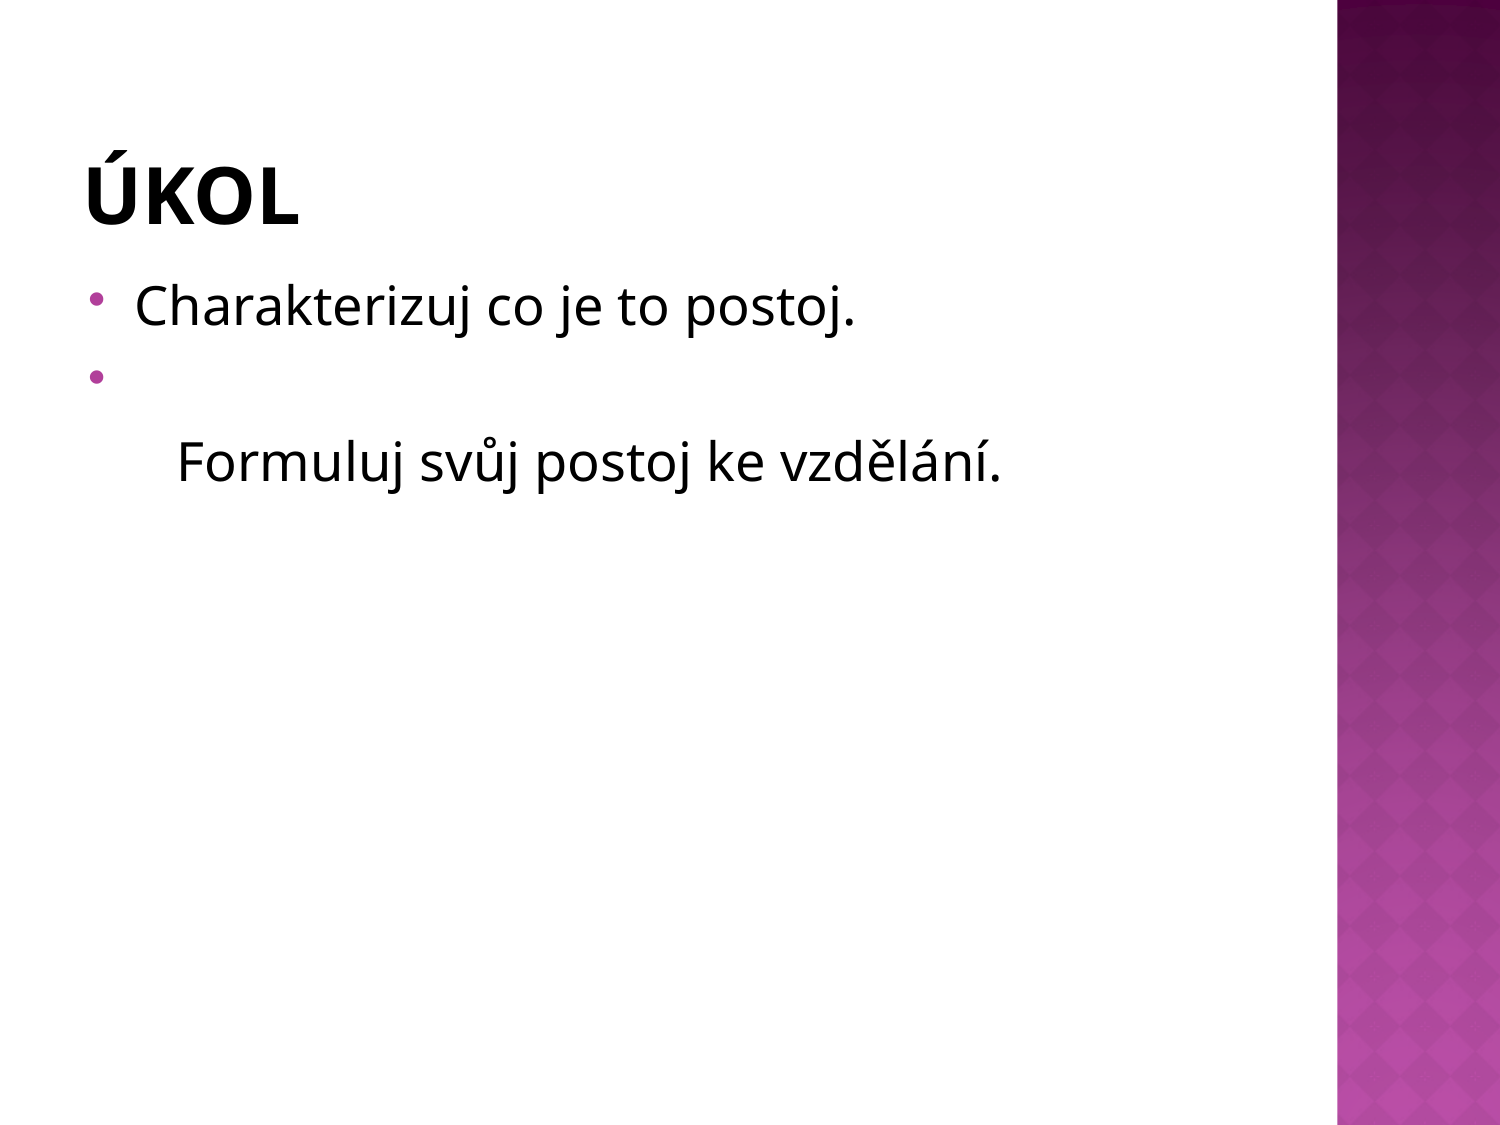

# Úkol
Charakterizuj co je to postoj.
 Formuluj svůj postoj ke vzdělání.